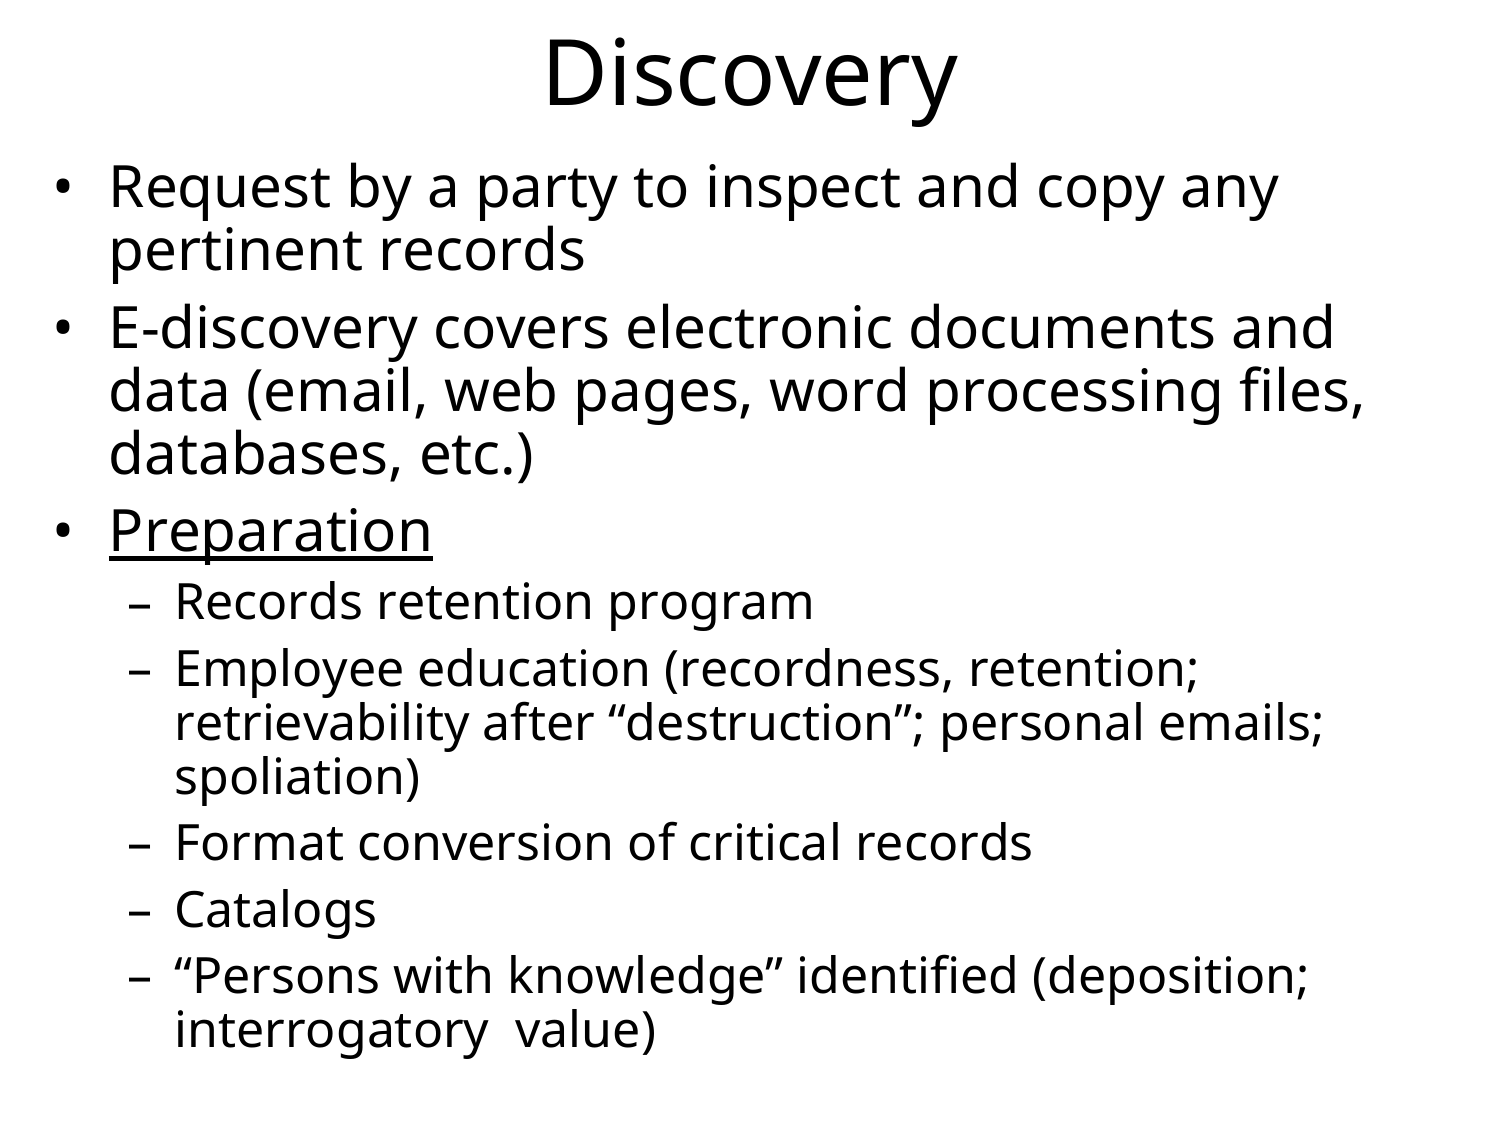

# Discovery
Request by a party to inspect and copy any pertinent records
E-discovery covers electronic documents and data (email, web pages, word processing files, databases, etc.)
Preparation
Records retention program
Employee education (recordness, retention; retrievability after “destruction”; personal emails; spoliation)
Format conversion of critical records
Catalogs
“Persons with knowledge” identified (deposition; interrogatory value)